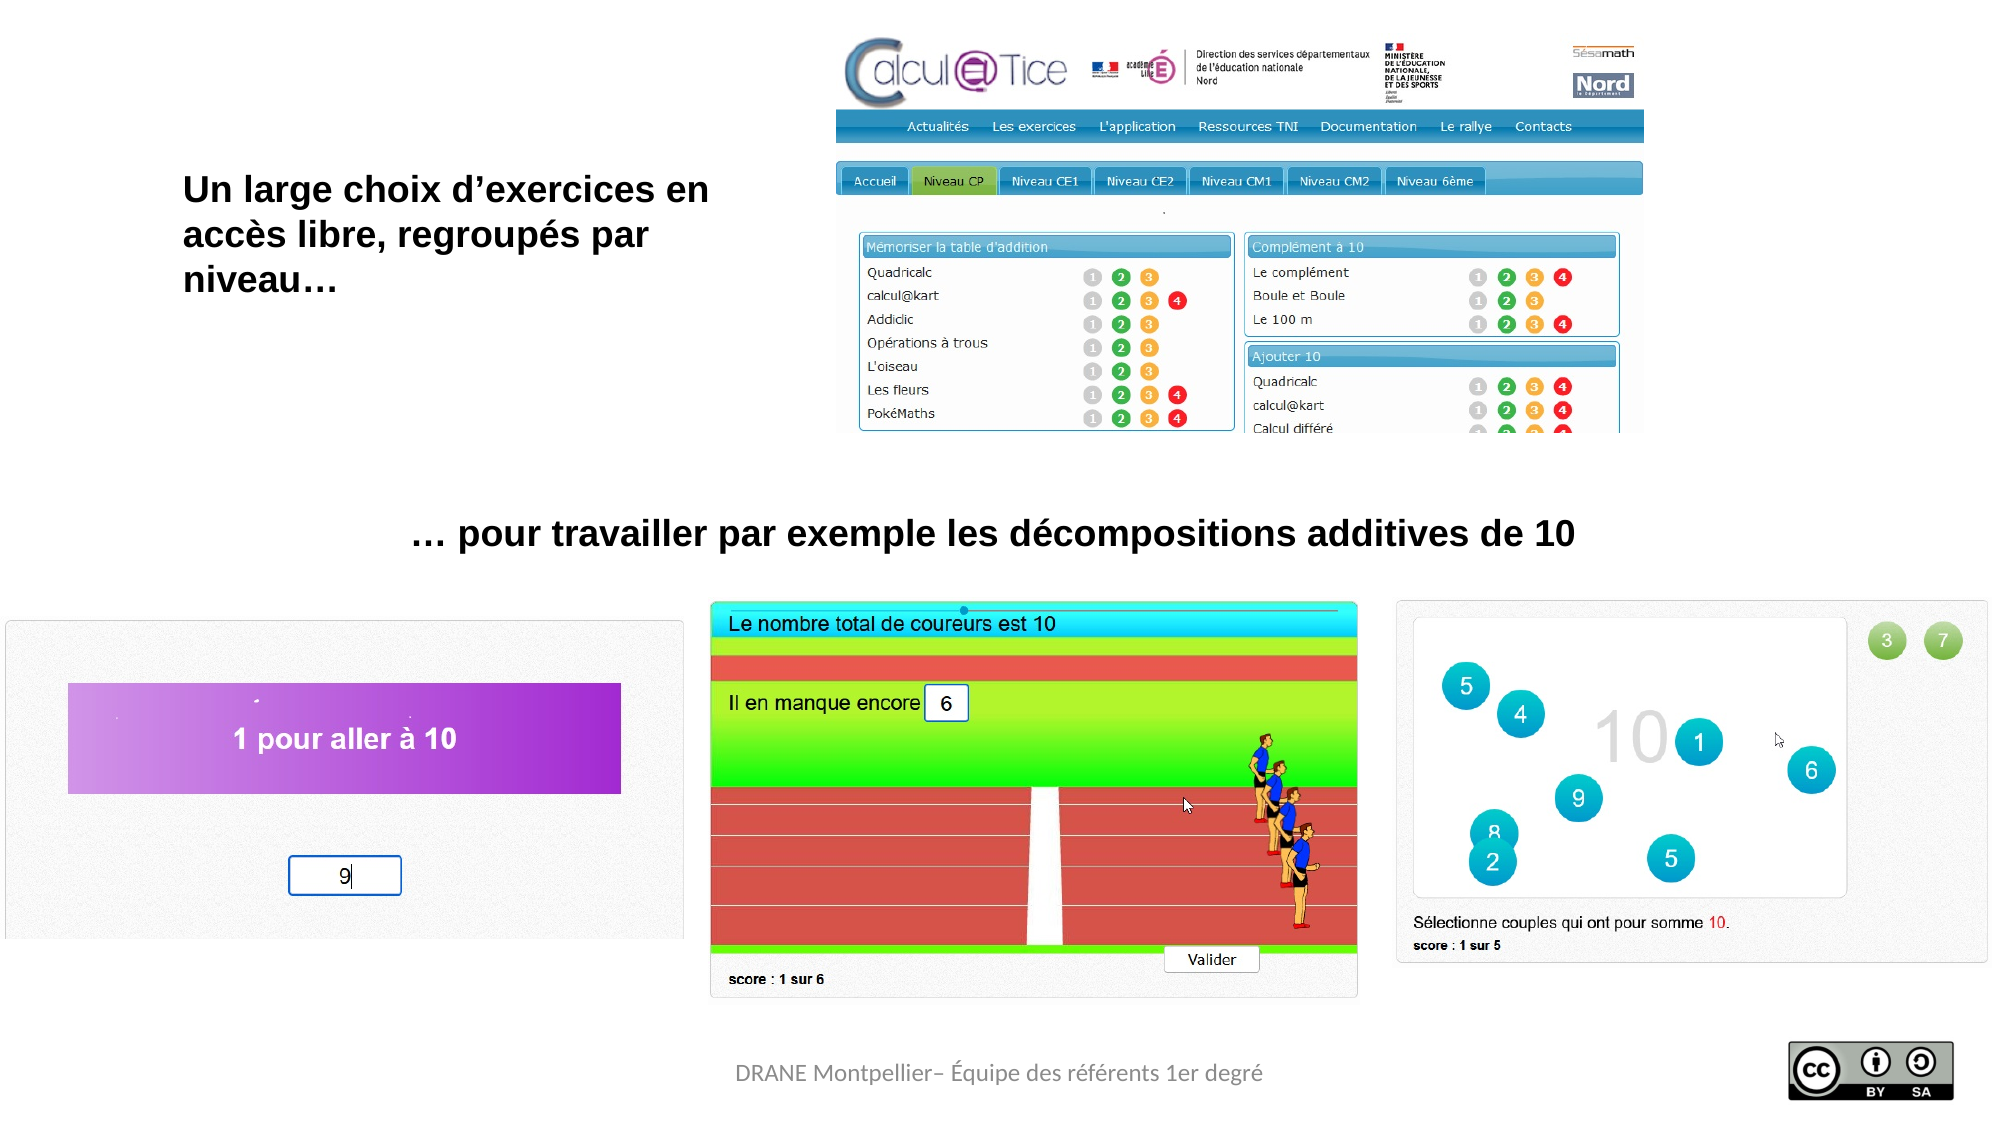

Un large choix d’exercices en accès libre, regroupés par niveau…
… pour travailler par exemple les décompositions additives de 10
DRANE Montpellier– Équipe des référents 1er degré